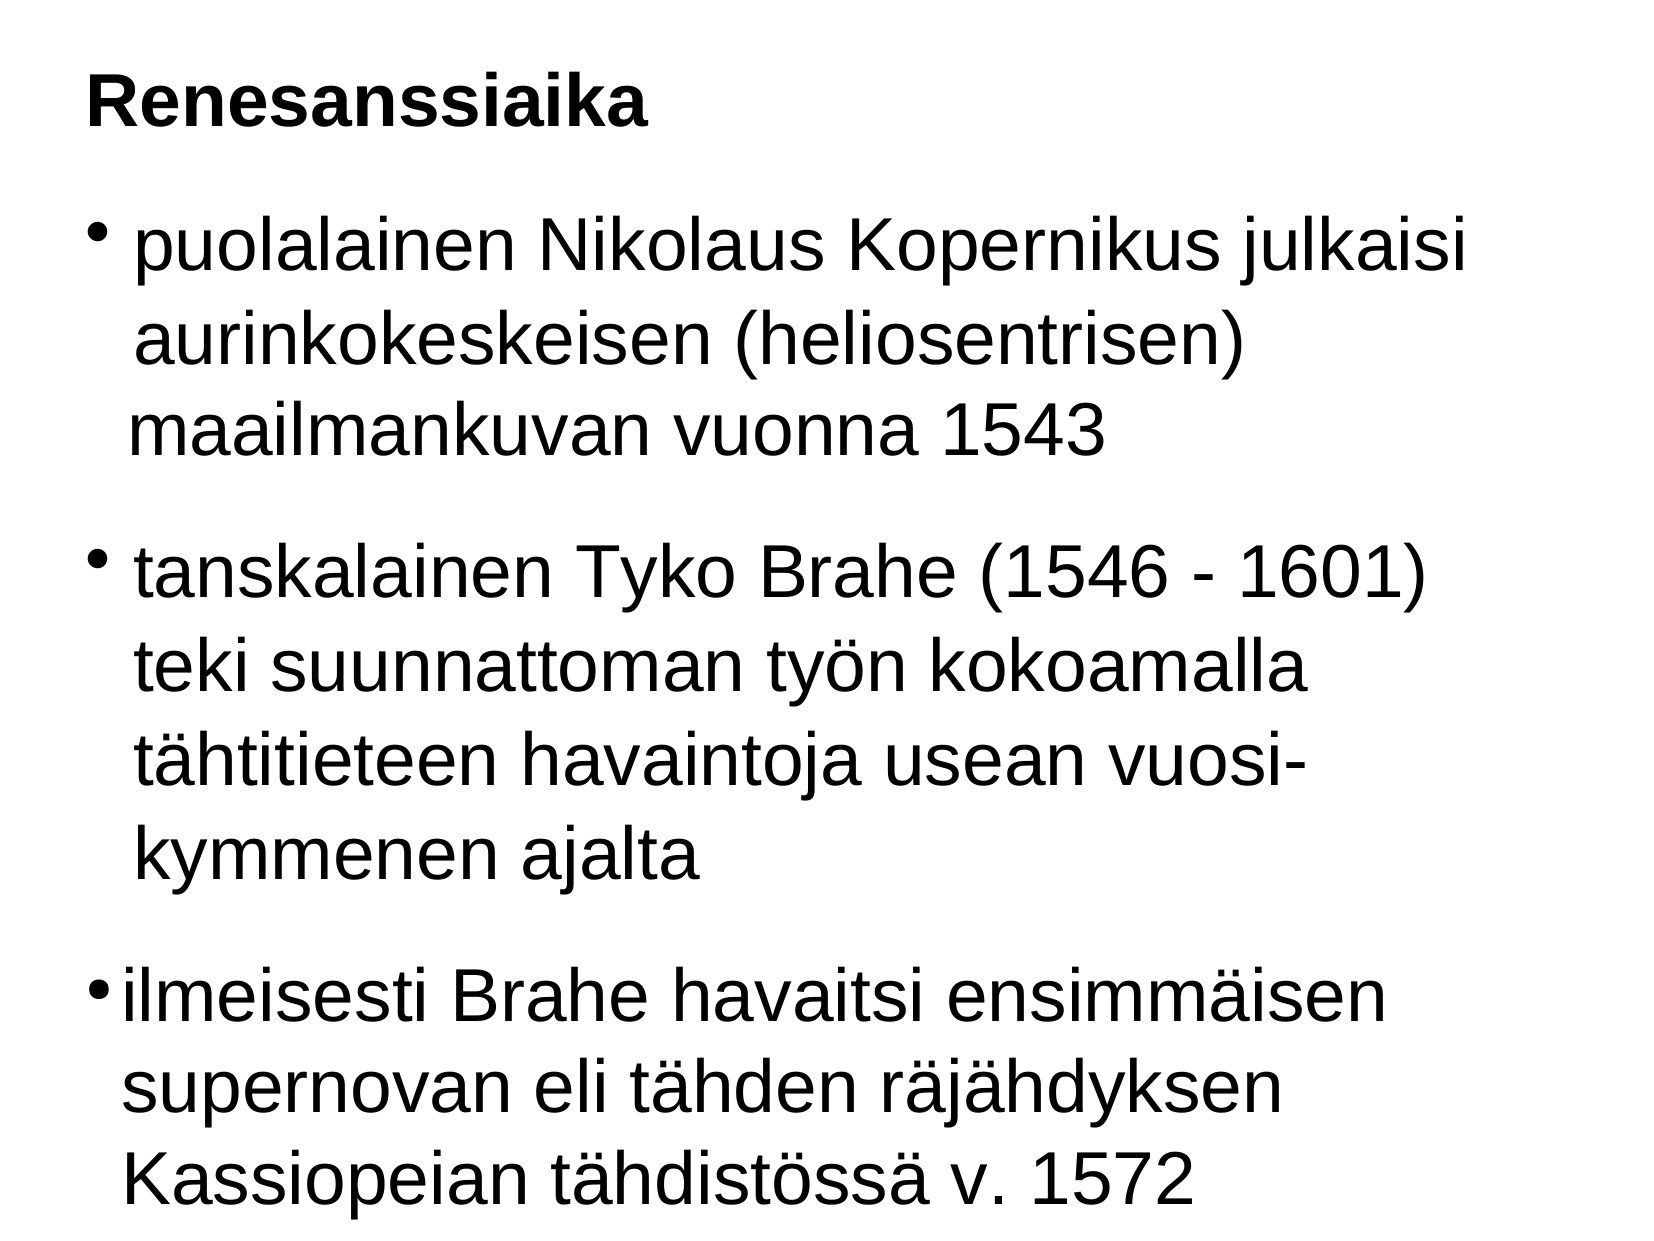

Renesanssiaika
 puolalainen Nikolaus Kopernikus julkaisi
 aurinkokeskeisen (heliosentrisen)
 maailmankuvan vuonna 1543
 tanskalainen Tyko Brahe (1546 - 1601)
 teki suunnattoman työn kokoamalla
 tähtitieteen havaintoja usean vuosi-
 kymmenen ajalta
ilmeisesti Brahe havaitsi ensimmäisen
supernovan eli tähden räjähdyksen Kassiopeian tähdistössä v. 1572